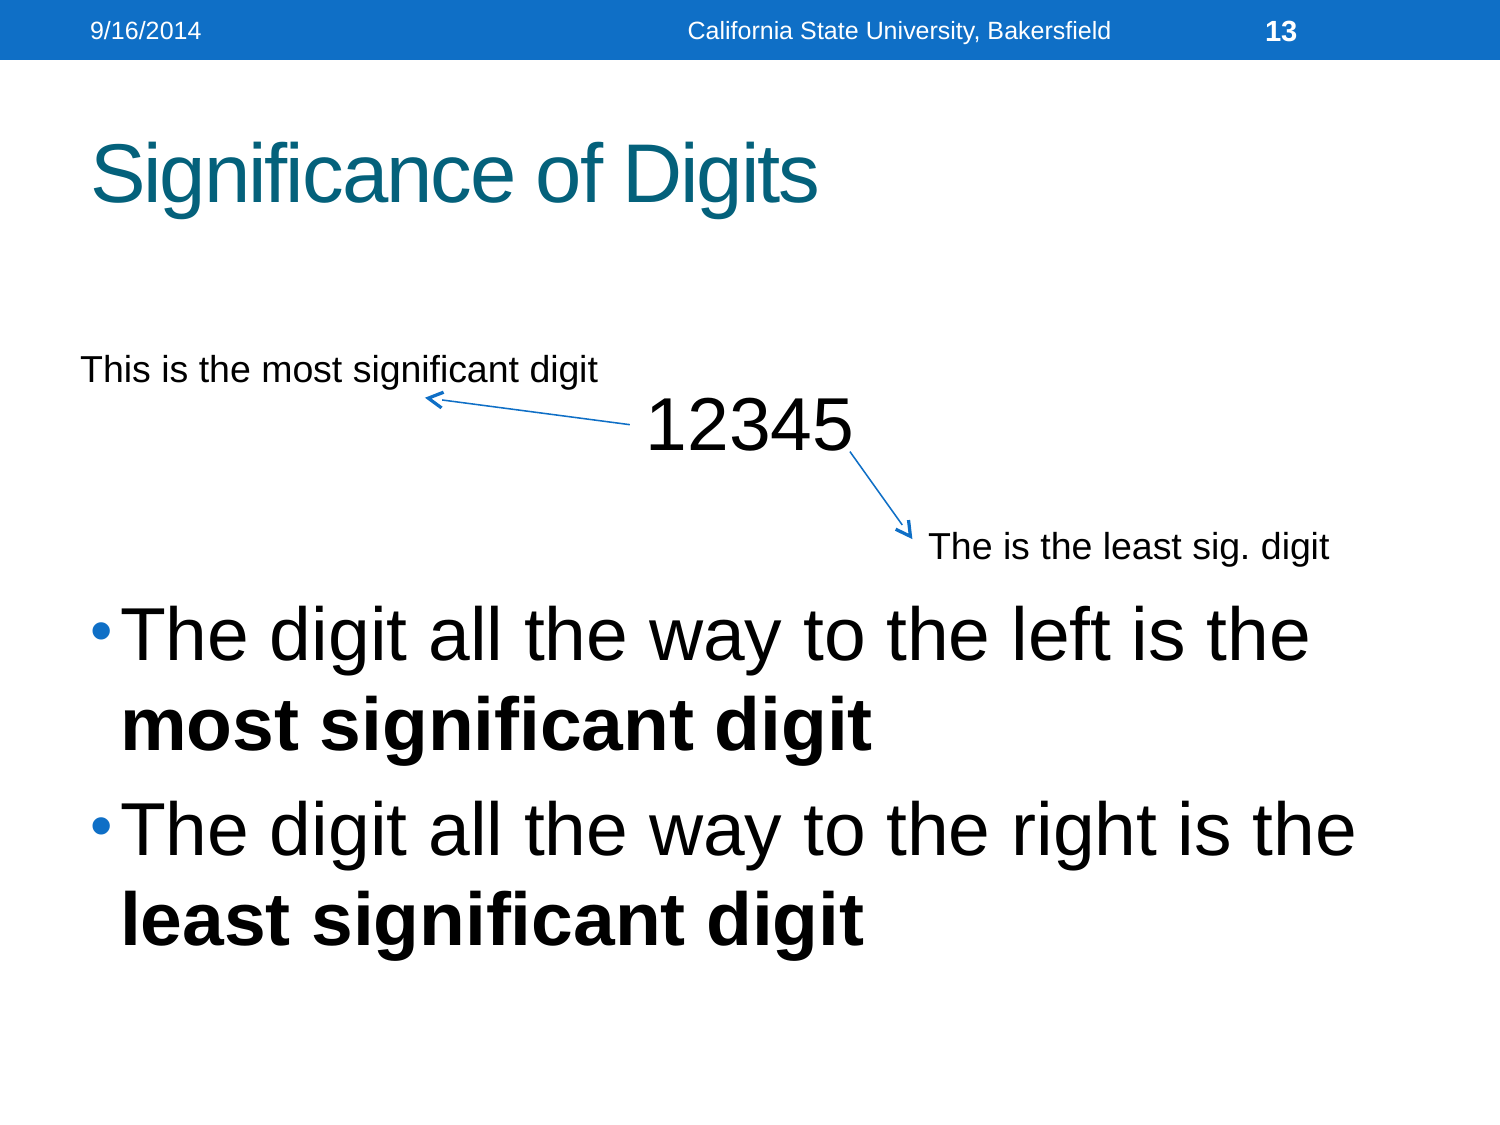

9/16/2014
California State University, Bakersfield
# Significance of Digits
12345
The digit all the way to the left is the most significant digit
The digit all the way to the right is the least significant digit
This is the most significant digit
The is the least sig. digit